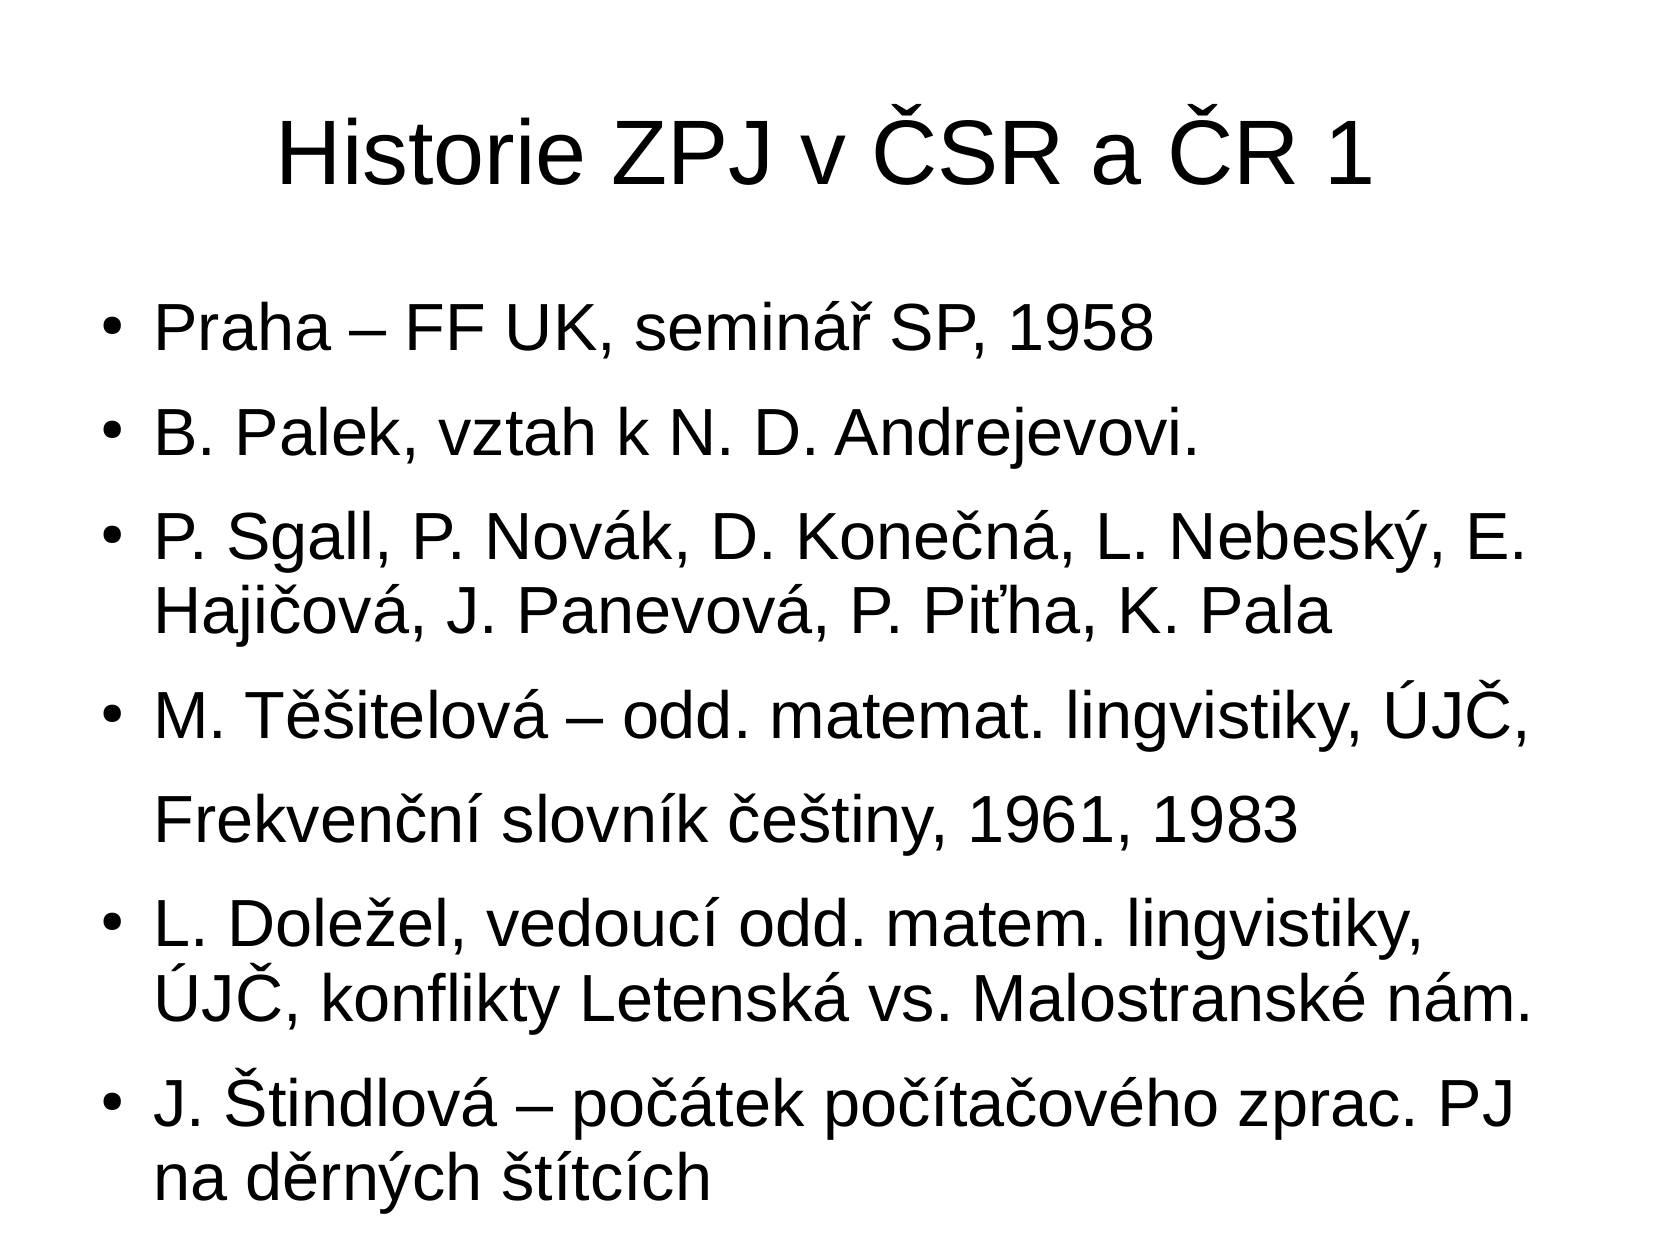

# Historie ZPJ v ČSR a ČR 1
Praha – FF UK, seminář SP, 1958
B. Palek, vztah k N. D. Andrejevovi.
P. Sgall, P. Novák, D. Konečná, L. Nebeský, E. Hajičová, J. Panevová, P. Piťha, K. Pala
M. Těšitelová – odd. matemat. lingvistiky, ÚJČ,
Frekvenční slovník češtiny, 1961, 1983
L. Doležel, vedoucí odd. matem. lingvistiky, ÚJČ, konflikty Letenská vs. Malostranské nám.
J. Štindlová – počátek počítačového zprac. PJ na děrných štítcích